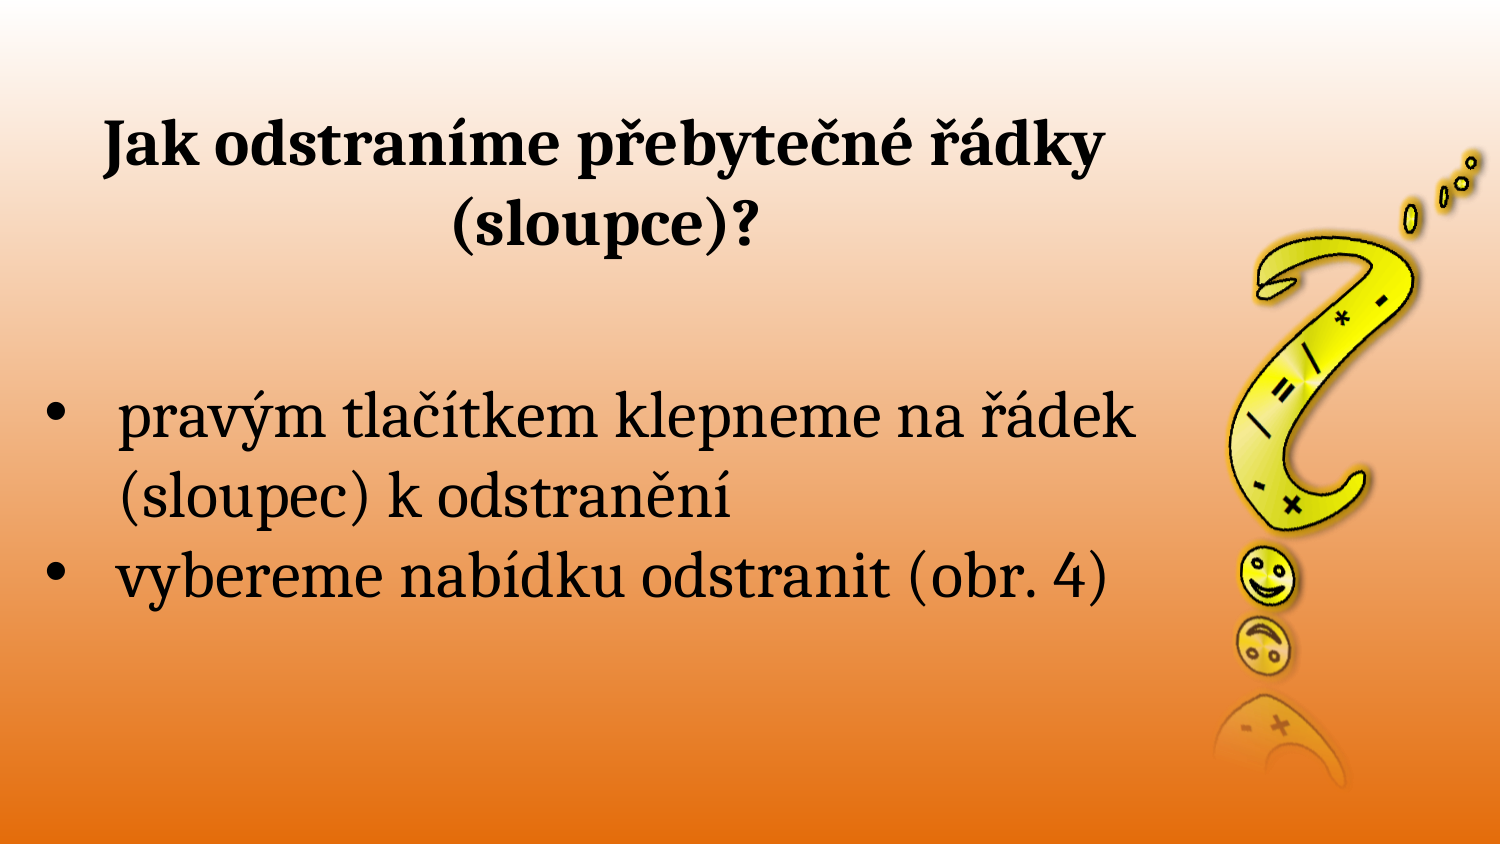

Jak odstraníme přebytečné řádky (sloupce)?
pravým tlačítkem klepneme na řádek (sloupec) k odstranění
vybereme nabídku odstranit (obr. 4)